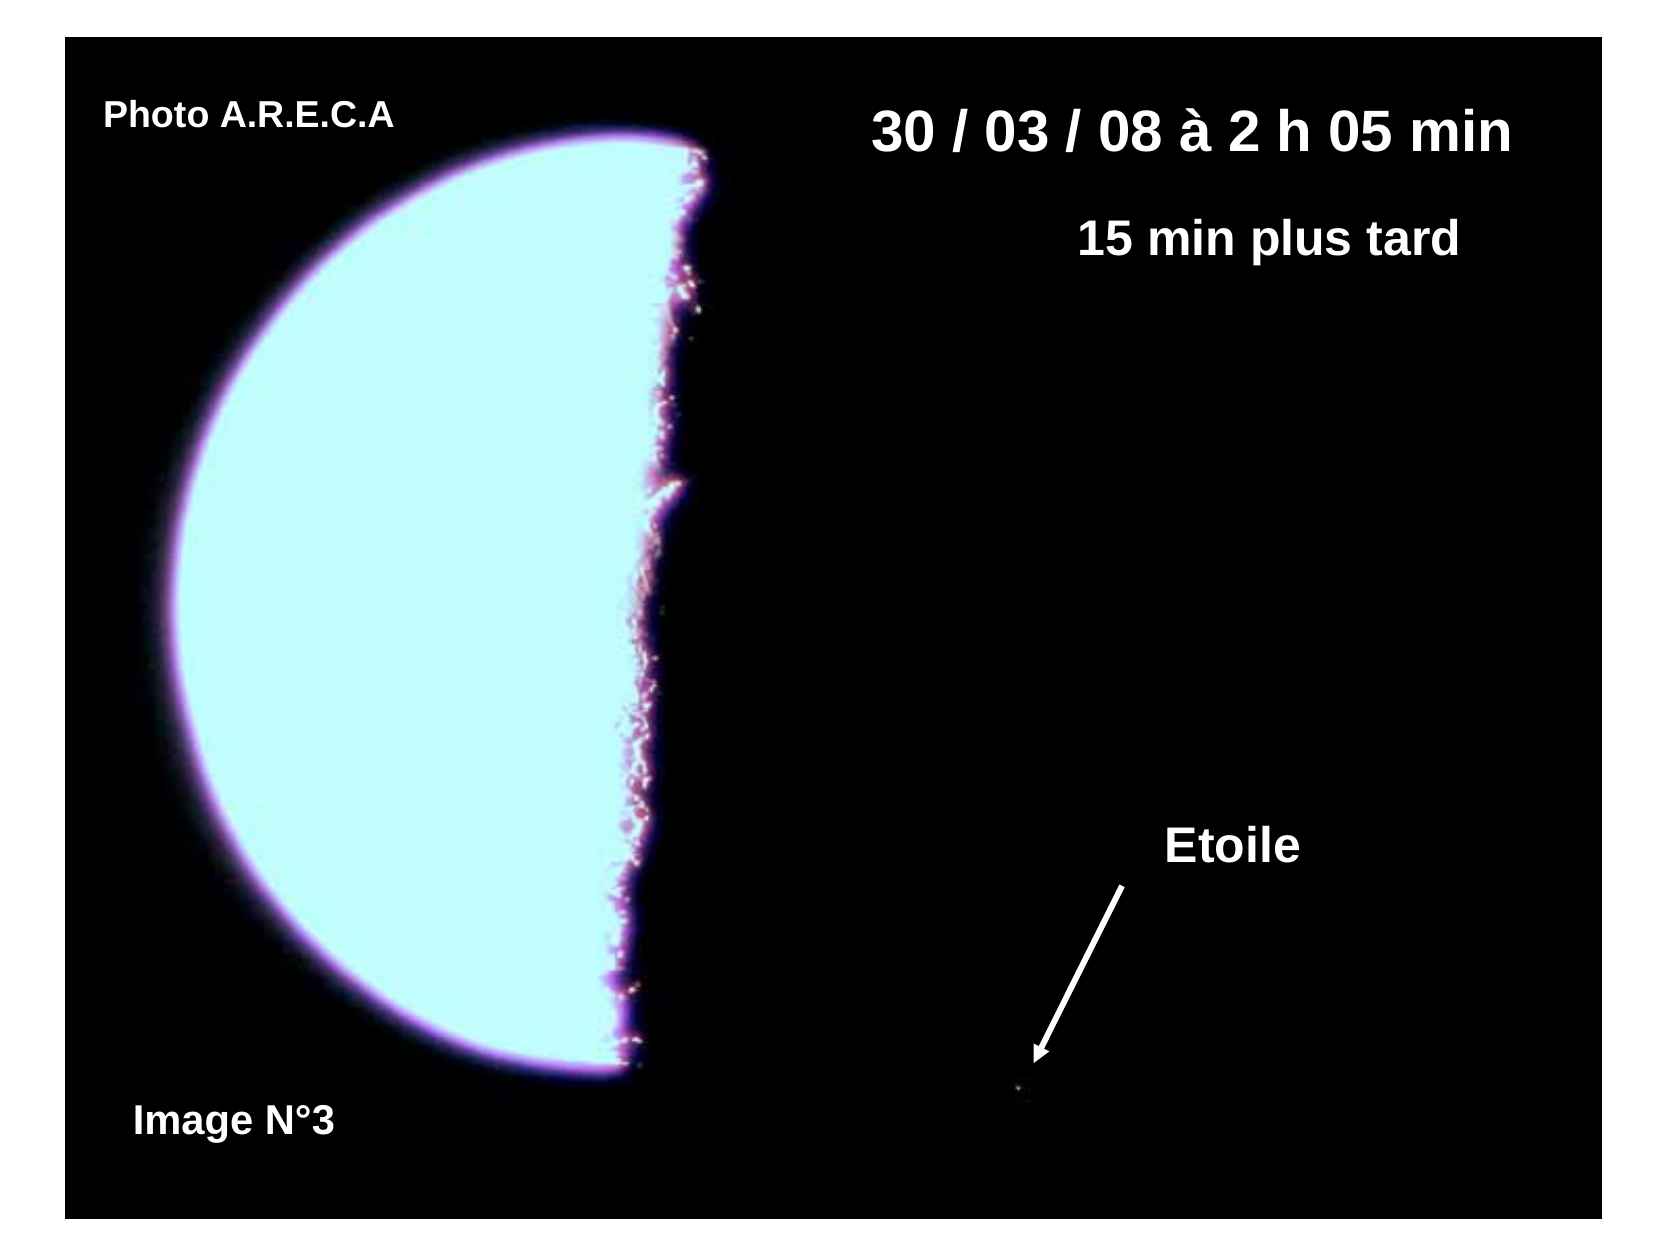

Photo A.R.E.C.A
30 / 03 / 08 à 2 h 05 min
15 min plus tard
Etoile
Image N°3